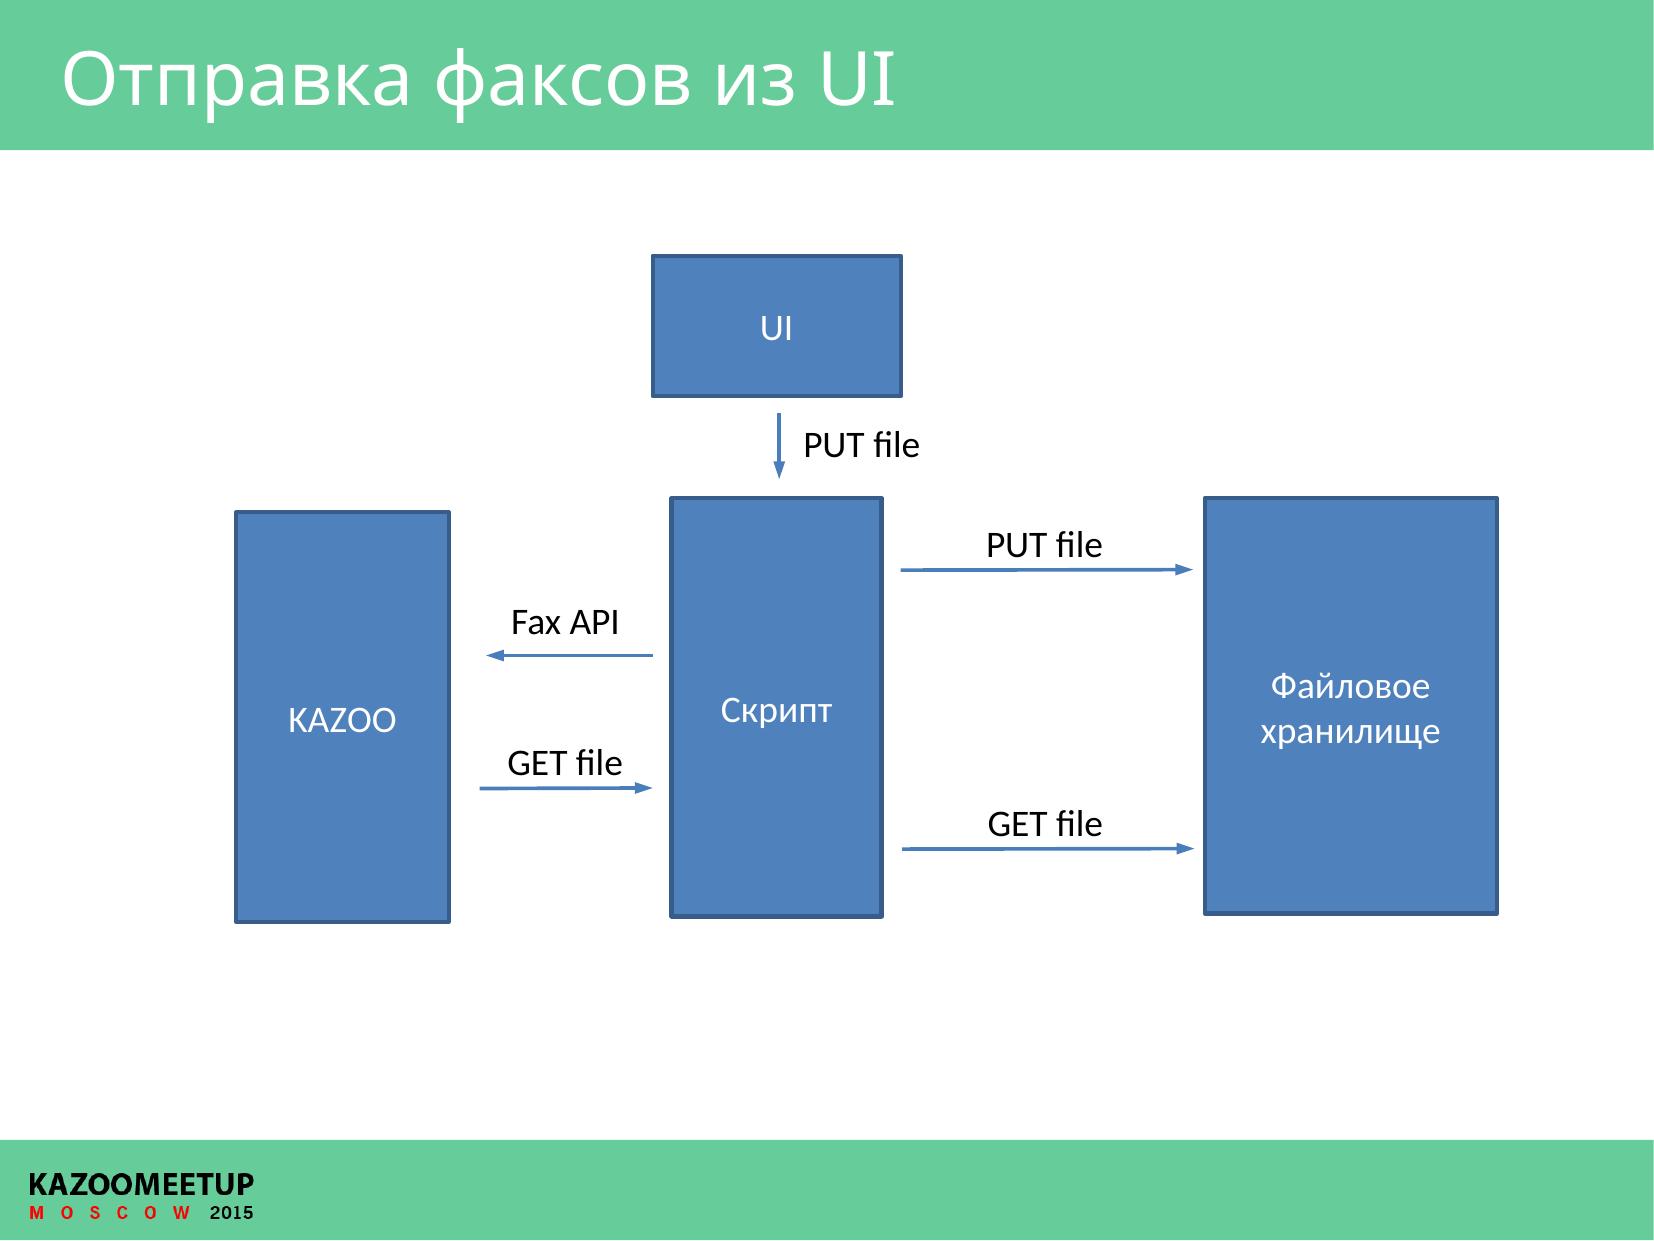

# Отправка факсов из UI
UI
PUT file
Файловое хранилище
Скрипт
KAZOO
PUT file
Fax API
GET file
GET file